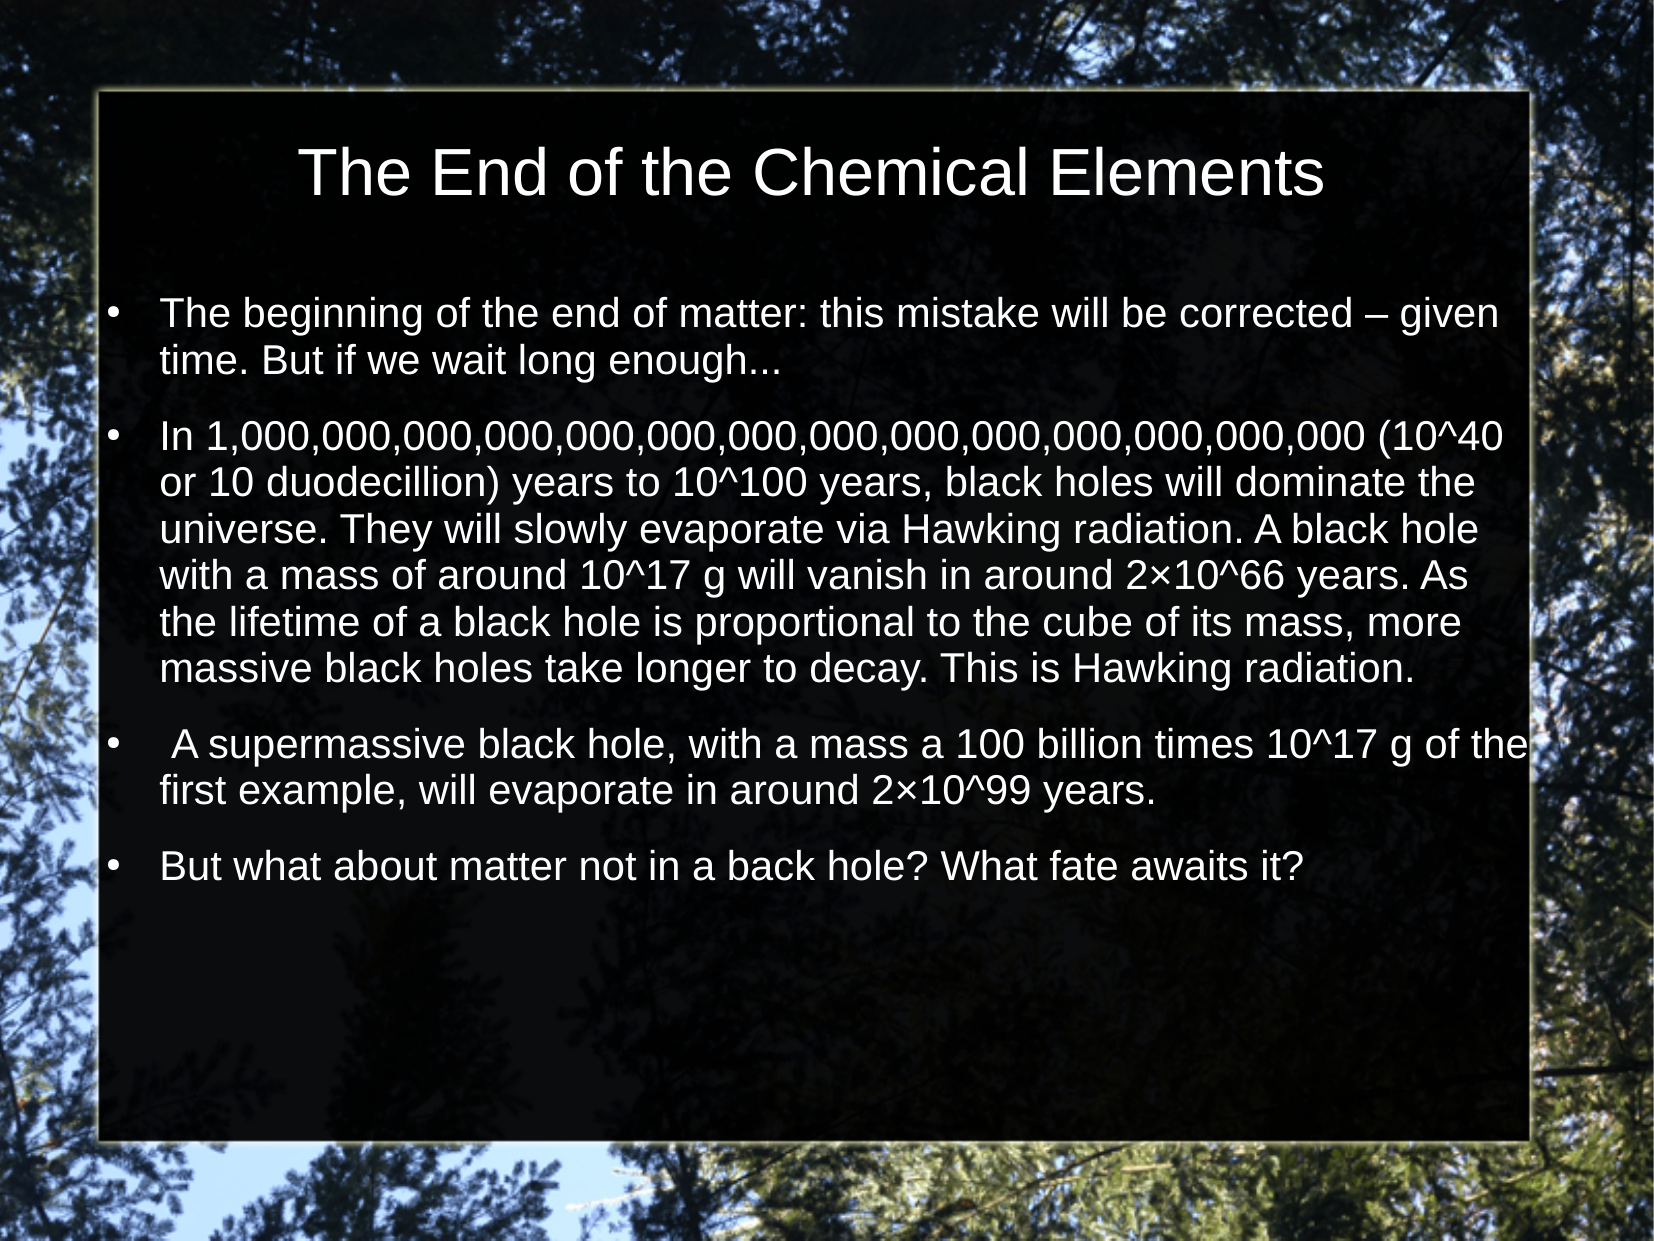

# The End of the Chemical Elements
The beginning of the end of matter: this mistake will be corrected – given time. But if we wait long enough...
In 1,000,000,000,000,000,000,000,000,000,000,000,000,000,000 (10^40 or 10 duodecillion) years to 10^100 years, black holes will dominate the universe. They will slowly evaporate via Hawking radiation. A black hole with a mass of around 10^17 g will vanish in around 2×10^66 years. As the lifetime of a black hole is proportional to the cube of its mass, more massive black holes take longer to decay. This is Hawking radiation.
 A supermassive black hole, with a mass a 100 billion times 10^17 g of the first example, will evaporate in around 2×10^99 years.
But what about matter not in a back hole? What fate awaits it?